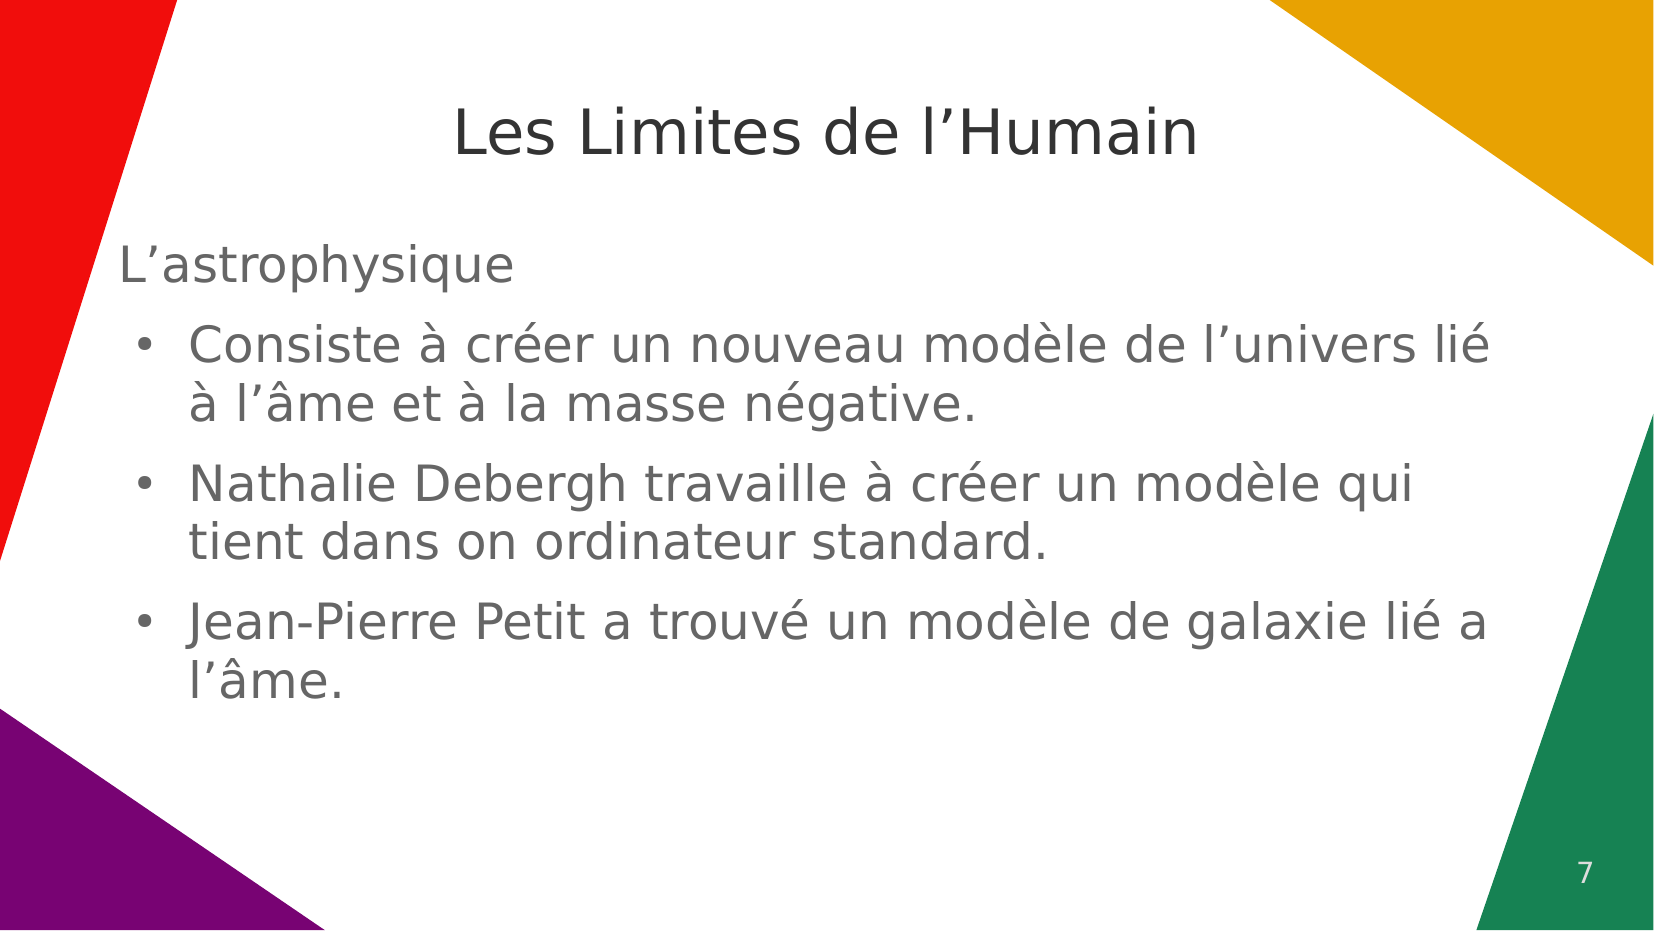

# Les Limites de l’Humain
L’astrophysique
Consiste à créer un nouveau modèle de l’univers lié à l’âme et à la masse négative.
Nathalie Debergh travaille à créer un modèle qui tient dans on ordinateur standard.
Jean-Pierre Petit a trouvé un modèle de galaxie lié a l’âme.
7